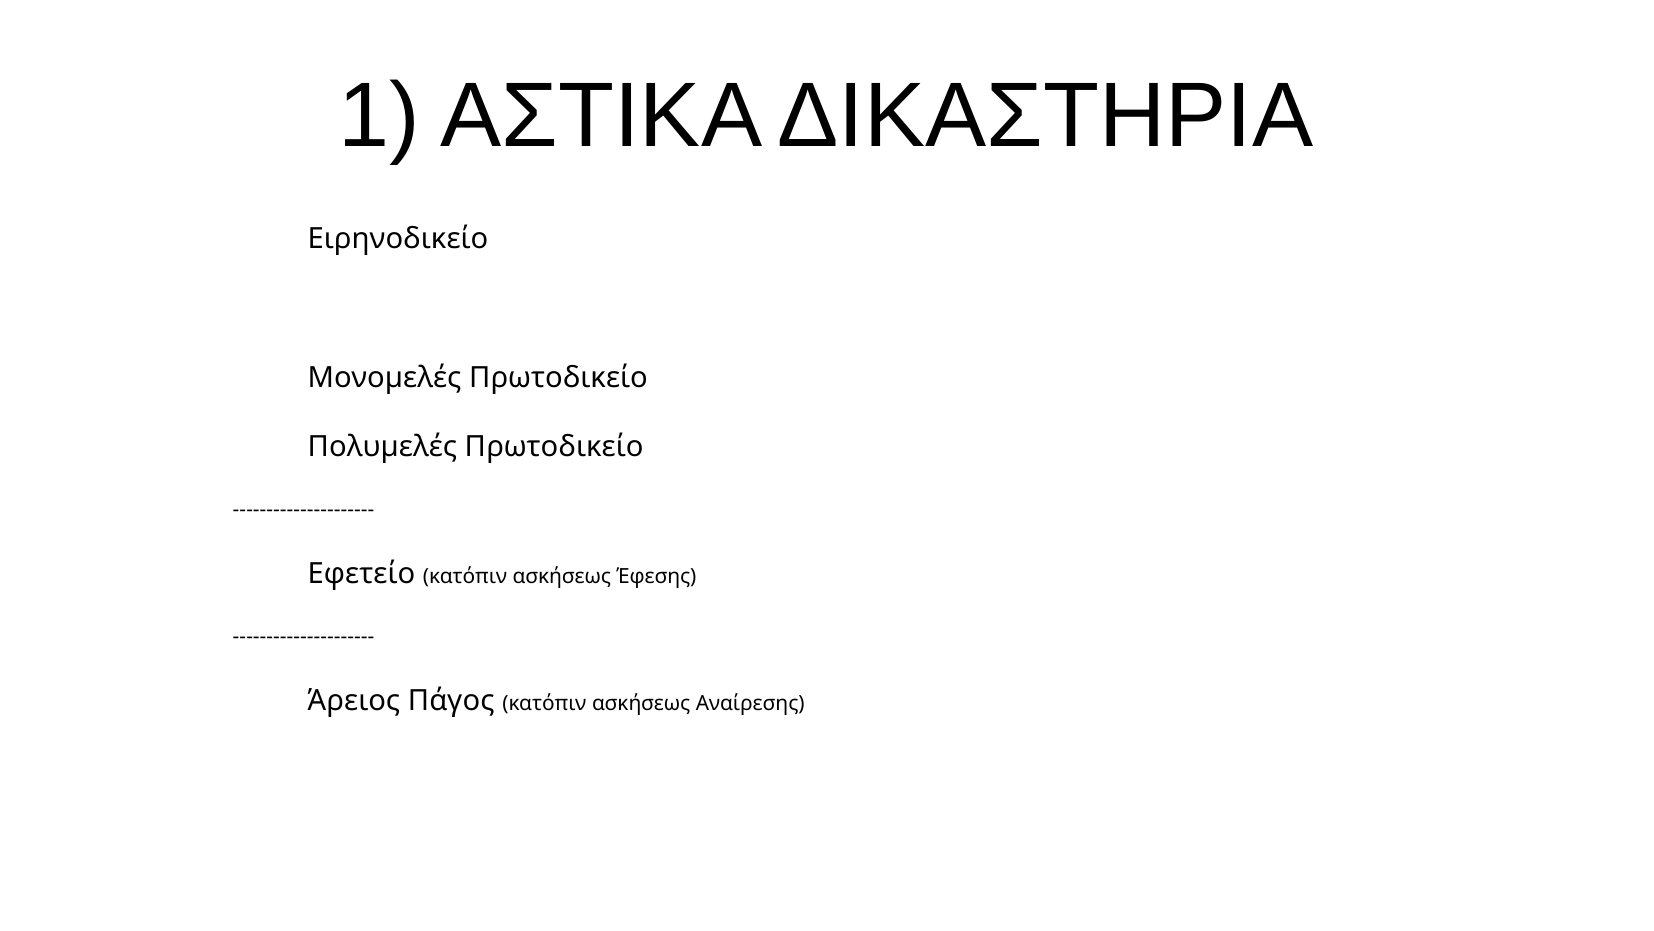

# 1) ΑΣΤΙΚΑ ΔΙΚΑΣΤΗΡΙΑ
Ειρηνοδικείο
Μονομελές Πρωτοδικείο
Πολυμελές Πρωτοδικείο
---------------------
Εφετείο (κατόπιν ασκήσεως Έφεσης)
---------------------
Άρειος Πάγος (κατόπιν ασκήσεως Αναίρεσης)